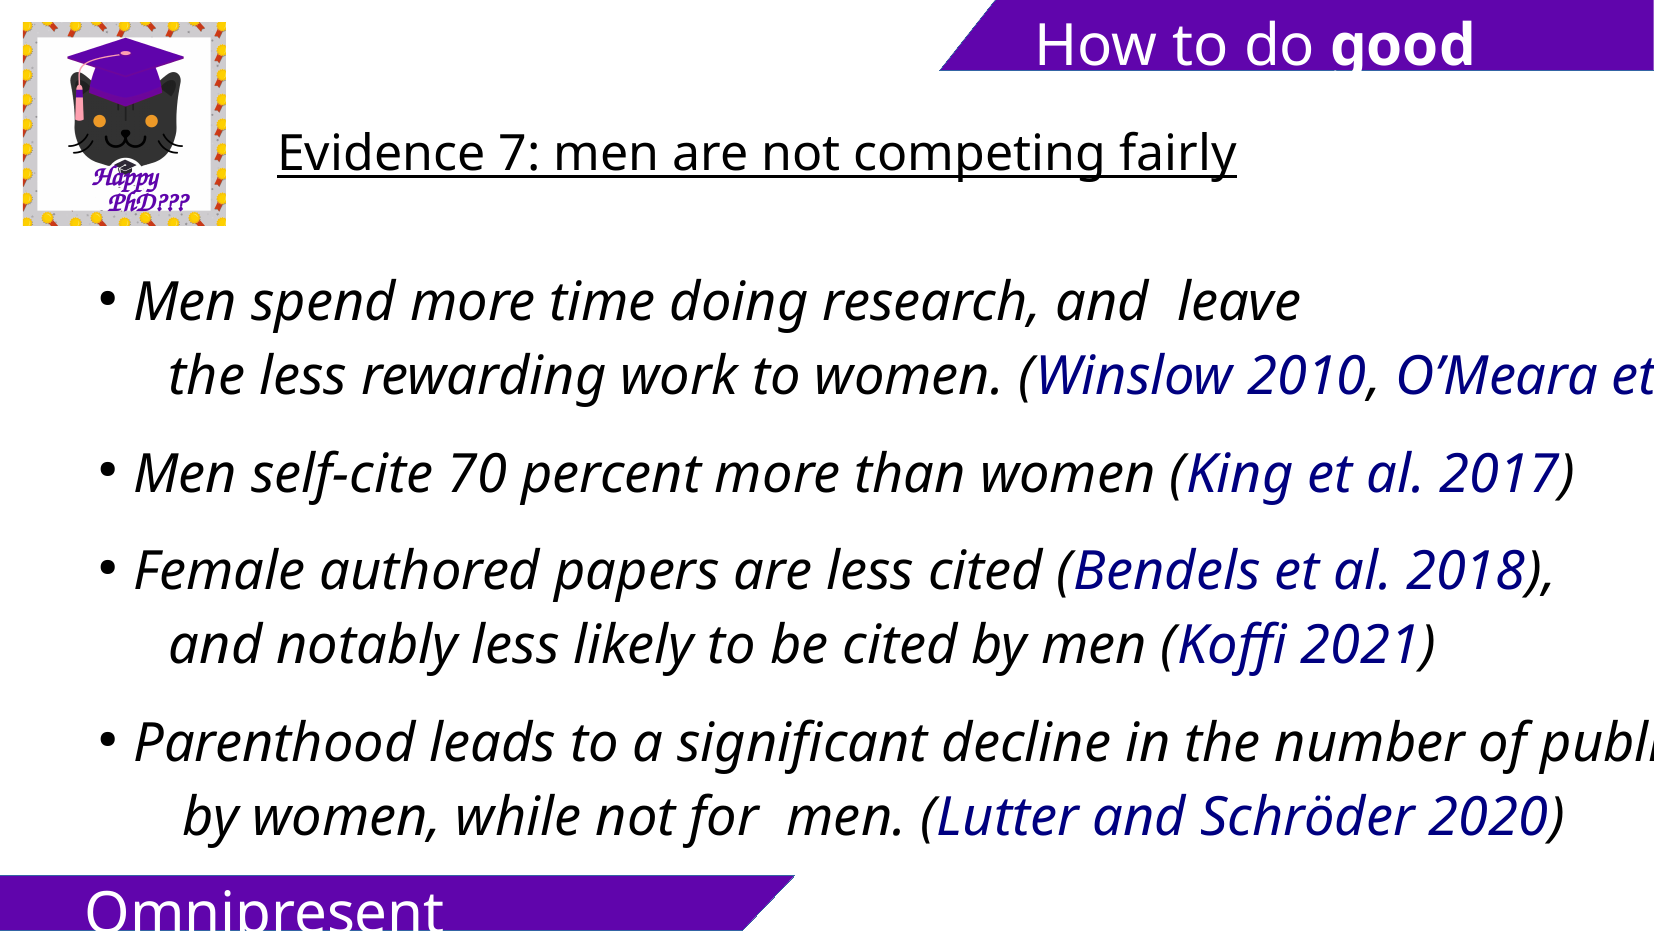

Evidence 7: men are not competing fairly
BUT...
Men spend more time doing research, and leave
the less rewarding work to women. (Winslow 2010, O’Meara et al. 2017)
Men self-cite 70 percent more than women (King et al. 2017)
Female authored papers are less cited (Bendels et al. 2018),
and notably less likely to be cited by men (Koffi 2021)
Parenthood leads to a significant decline in the number of publications
 by women, while not for men. (Lutter and Schröder 2020)
Omnipresent discriminations